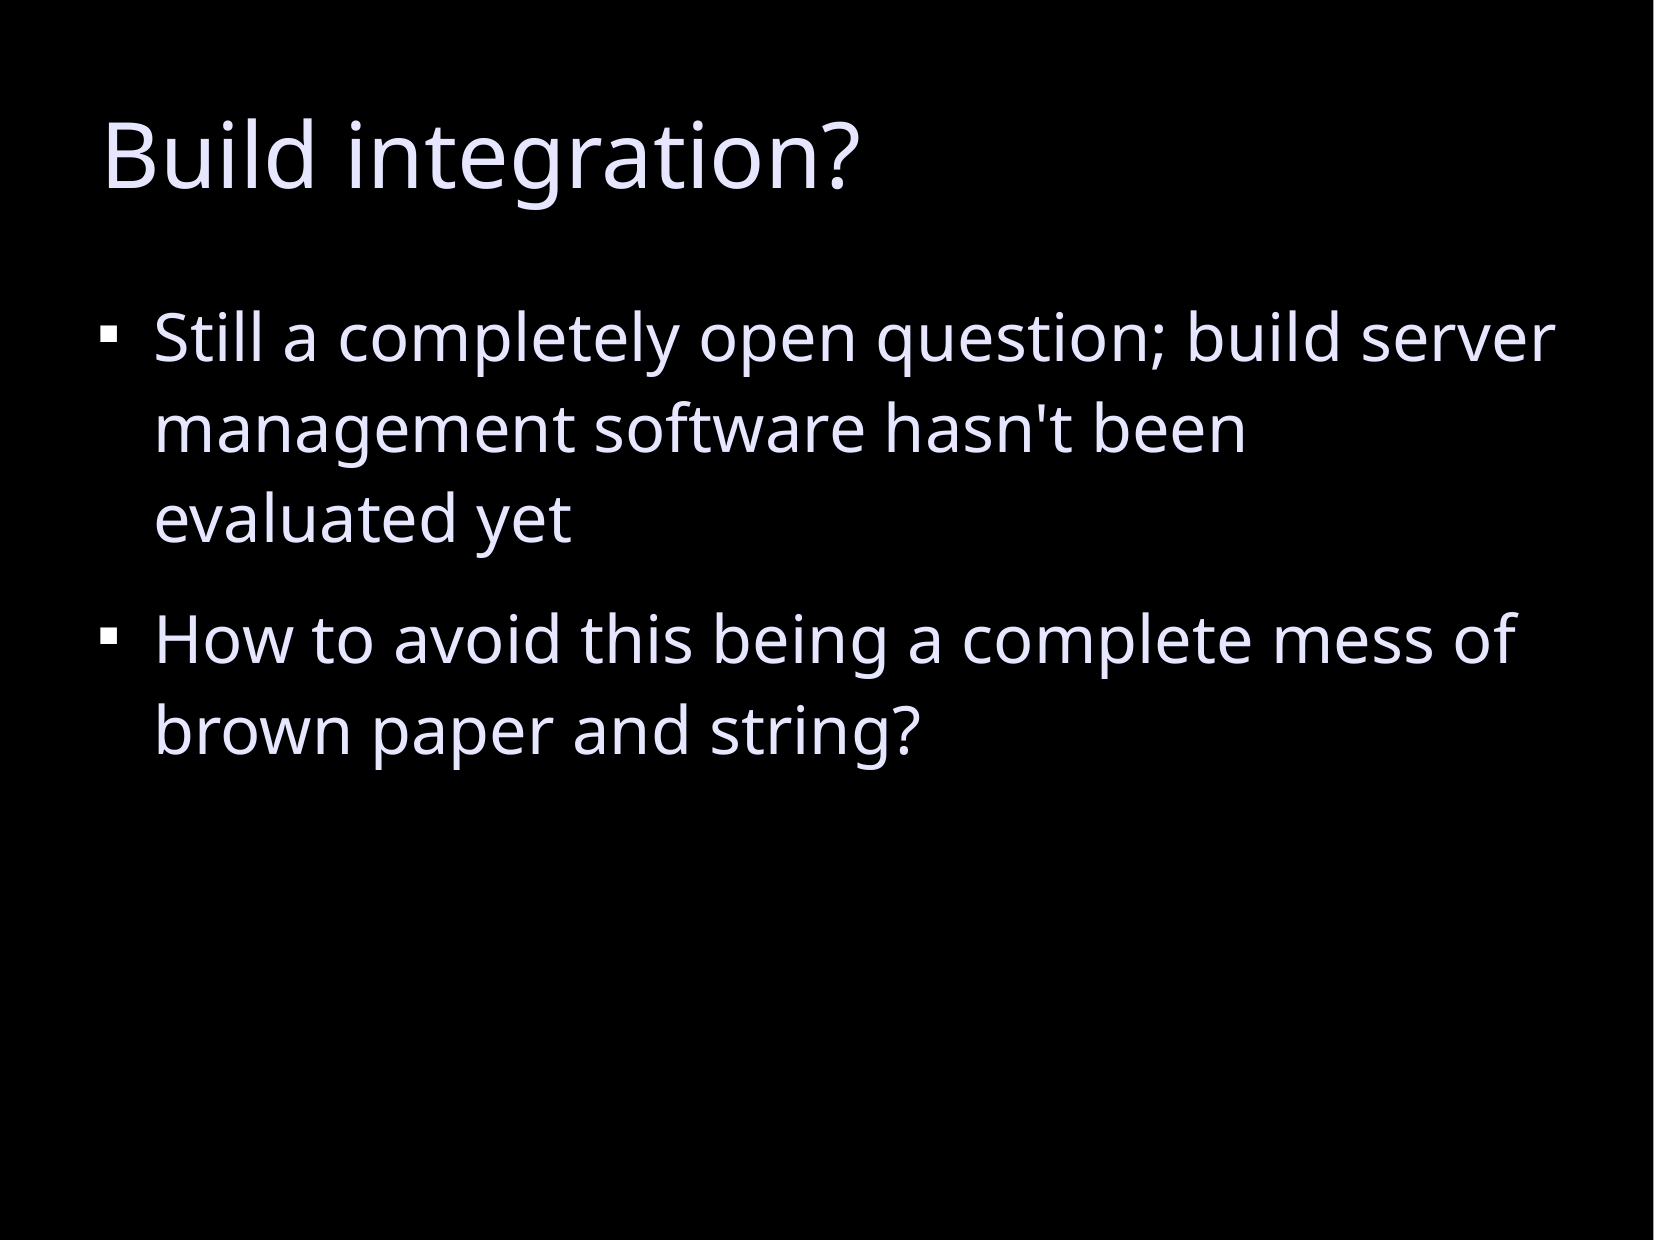

# Build integration?
Still a completely open question; build server management software hasn't been evaluated yet
How to avoid this being a complete mess of brown paper and string?